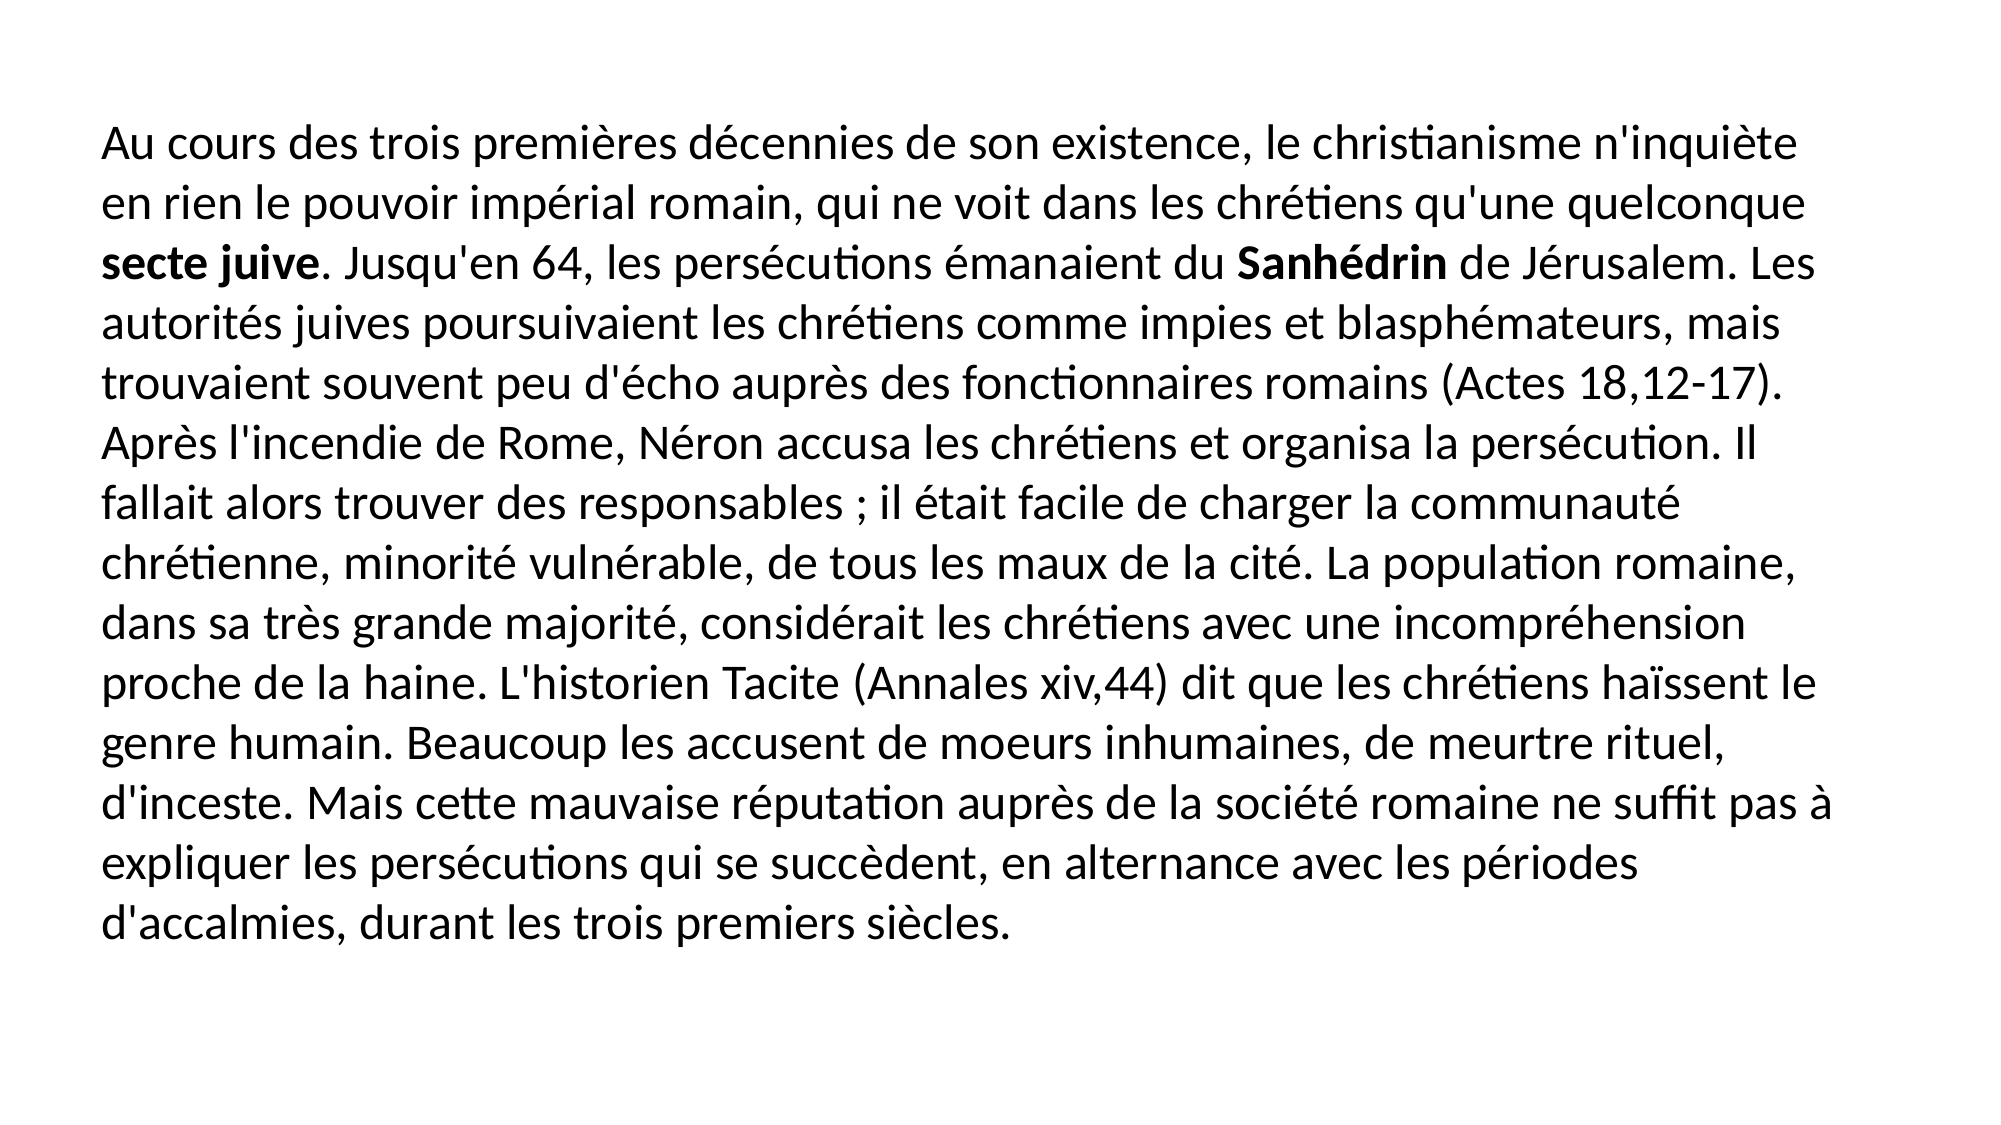

Au cours des trois premières décennies de son existence, le christianisme n'inquiète en rien le pouvoir impérial romain, qui ne voit dans les chrétiens qu'une quelconque secte juive. Jusqu'en 64, les persécutions émanaient du Sanhédrin de Jérusalem. Les autorités juives poursuivaient les chrétiens comme impies et blasphémateurs, mais trouvaient souvent peu d'écho auprès des fonctionnaires romains (Actes 18,12-17). Après l'incendie de Rome, Néron accusa les chrétiens et organisa la persécution. Il fallait alors trouver des responsables ; il était facile de charger la communauté chrétienne, minorité vulnérable, de tous les maux de la cité. La population romaine, dans sa très grande majorité, considérait les chrétiens avec une incompréhension proche de la haine. L'historien Tacite (Annales xiv,44) dit que les chrétiens haïssent le genre humain. Beaucoup les accusent de moeurs inhumaines, de meurtre rituel, d'inceste. Mais cette mauvaise réputation auprès de la société romaine ne suffit pas à expliquer les persécutions qui se succèdent, en alternance avec les périodes d'accalmies, durant les trois premiers siècles.